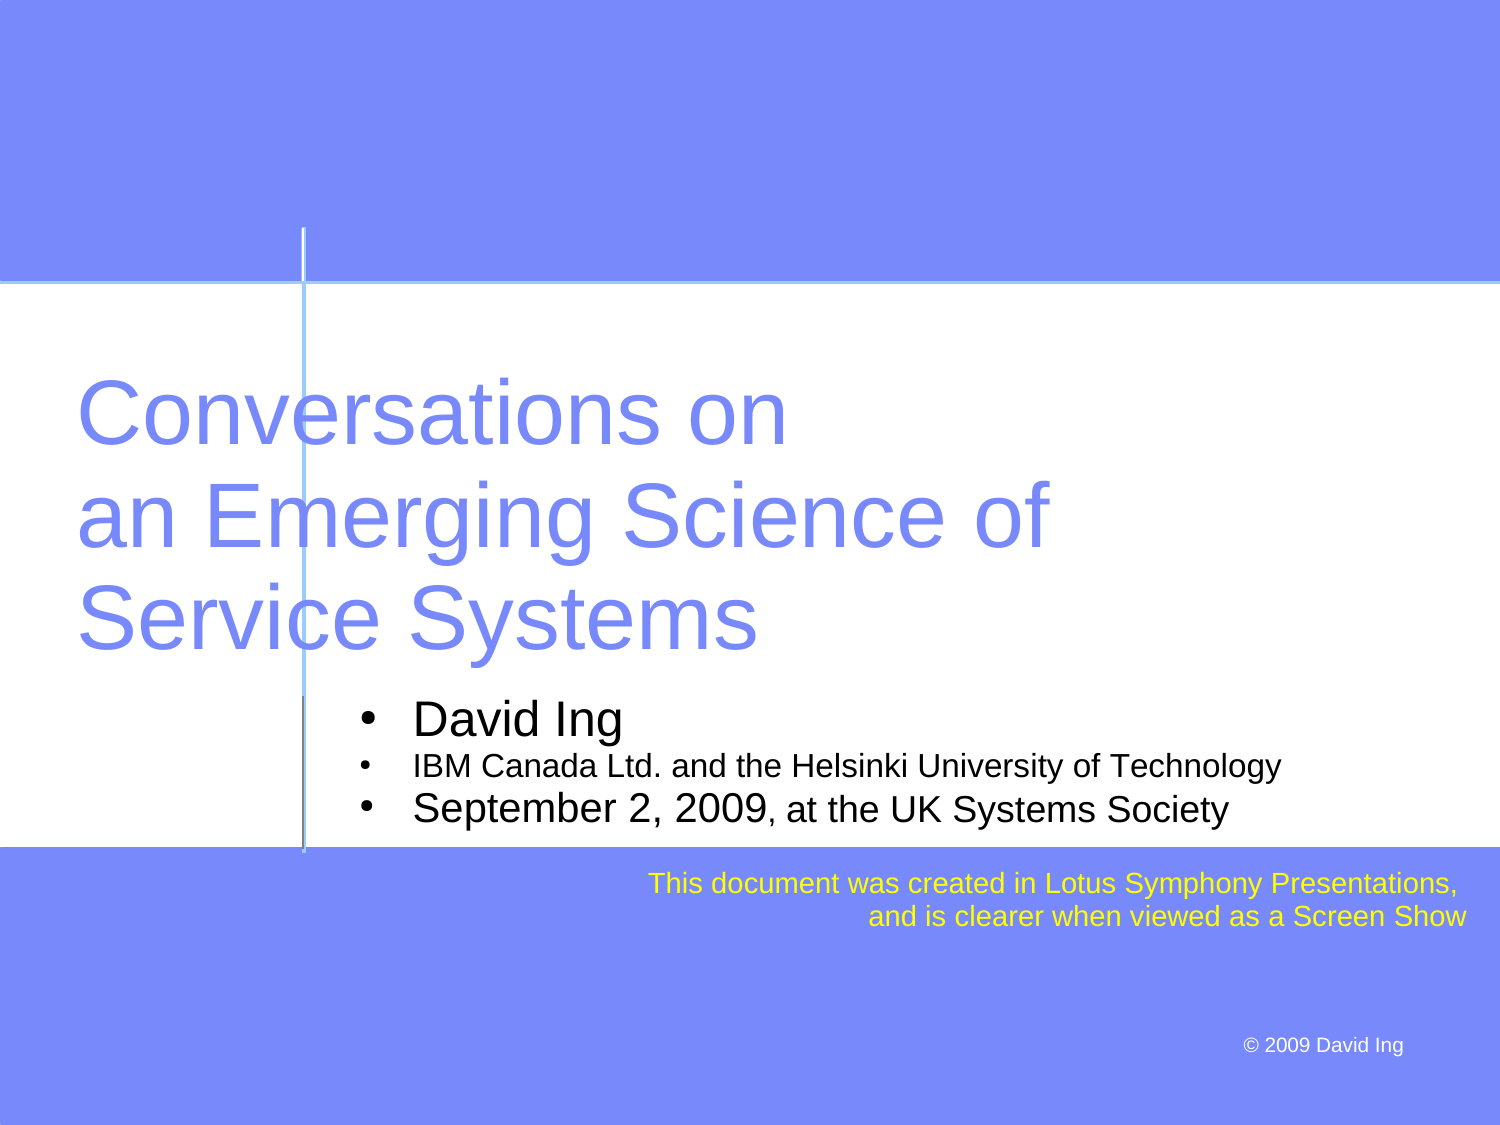

# Conversations on an Emerging Science of Service Systems
David Ing
IBM Canada Ltd. and the Helsinki University of Technology
September 2, 2009, at the UK Systems Society
This document was created in Lotus Symphony Presentations,
and is clearer when viewed as a Screen Show